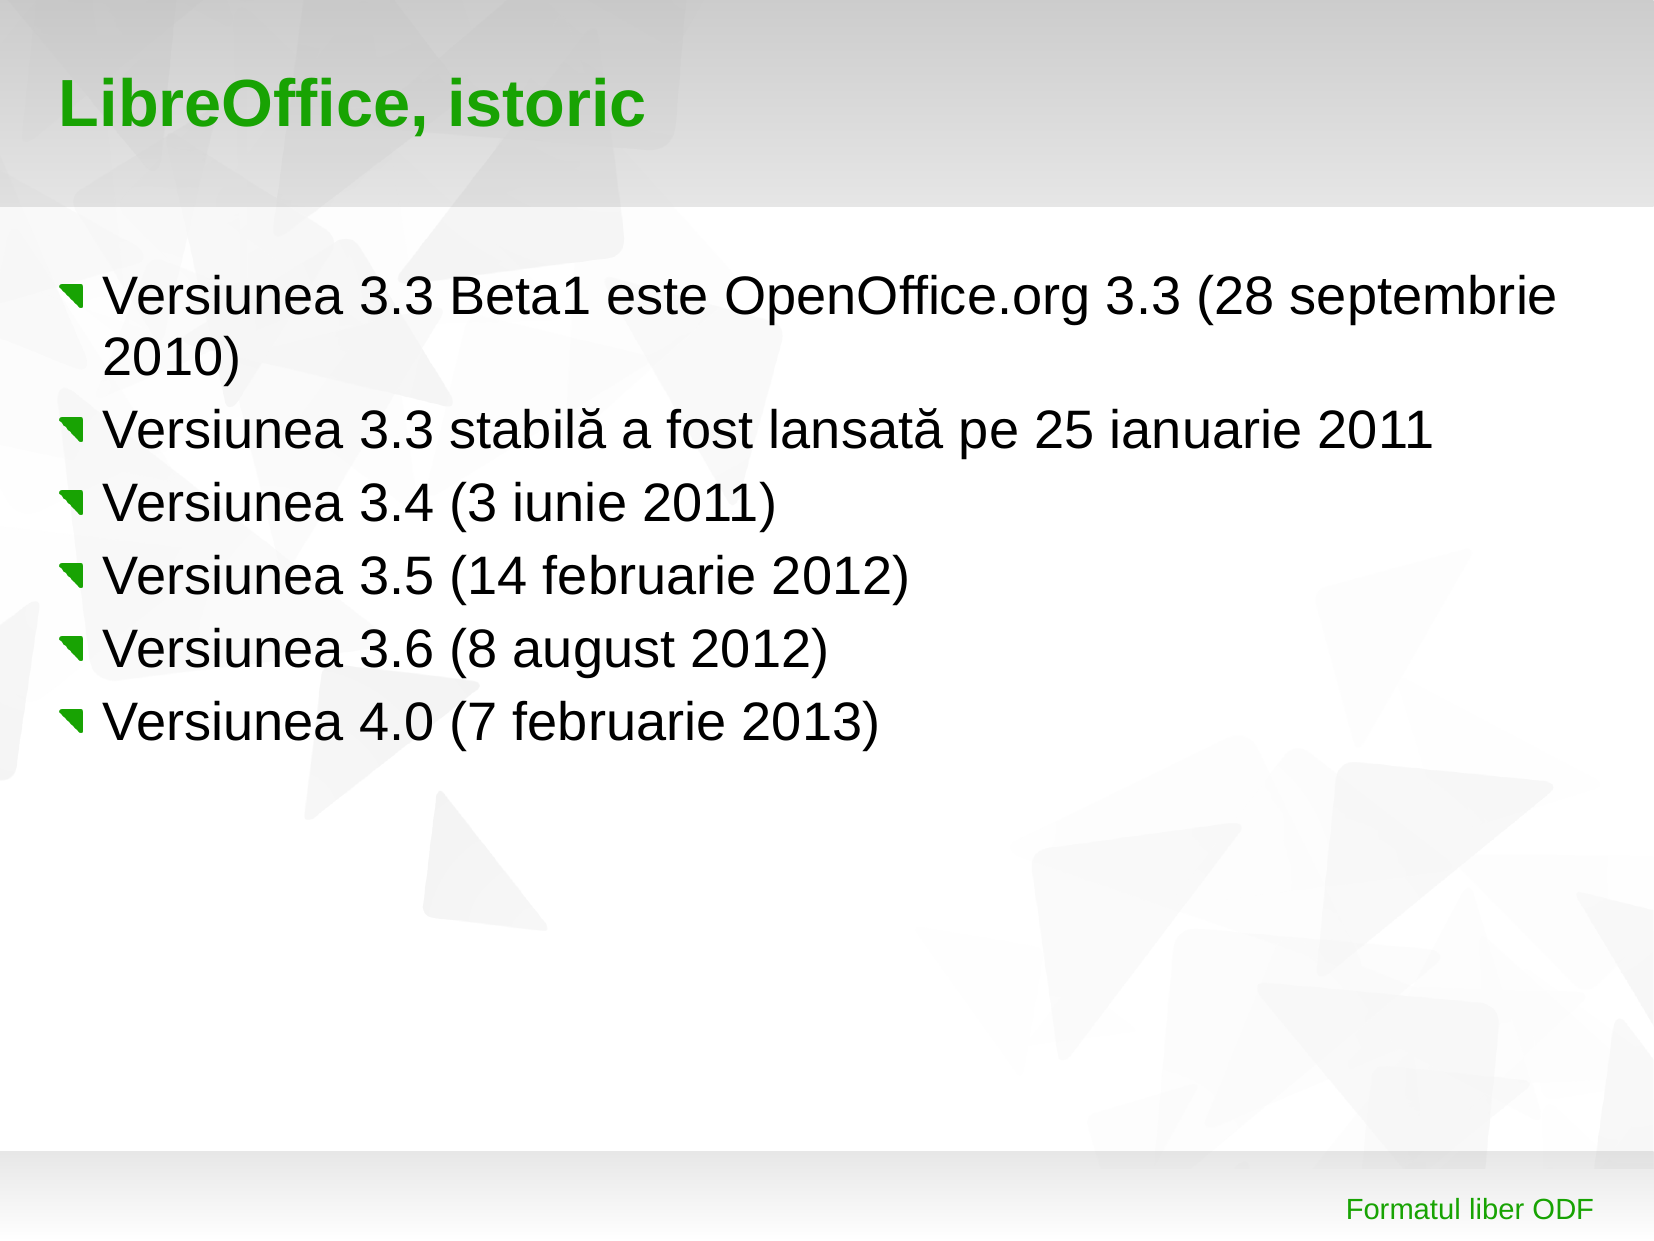

# LibreOffice, istoric
Versiunea 3.3 Beta1 este OpenOffice.org 3.3 (28 septembrie 2010)
Versiunea 3.3 stabilă a fost lansată pe 25 ianuarie 2011
Versiunea 3.4 (3 iunie 2011)
Versiunea 3.5 (14 februarie 2012)
Versiunea 3.6 (8 august 2012)
Versiunea 4.0 (7 februarie 2013)
Formatul liber ODF